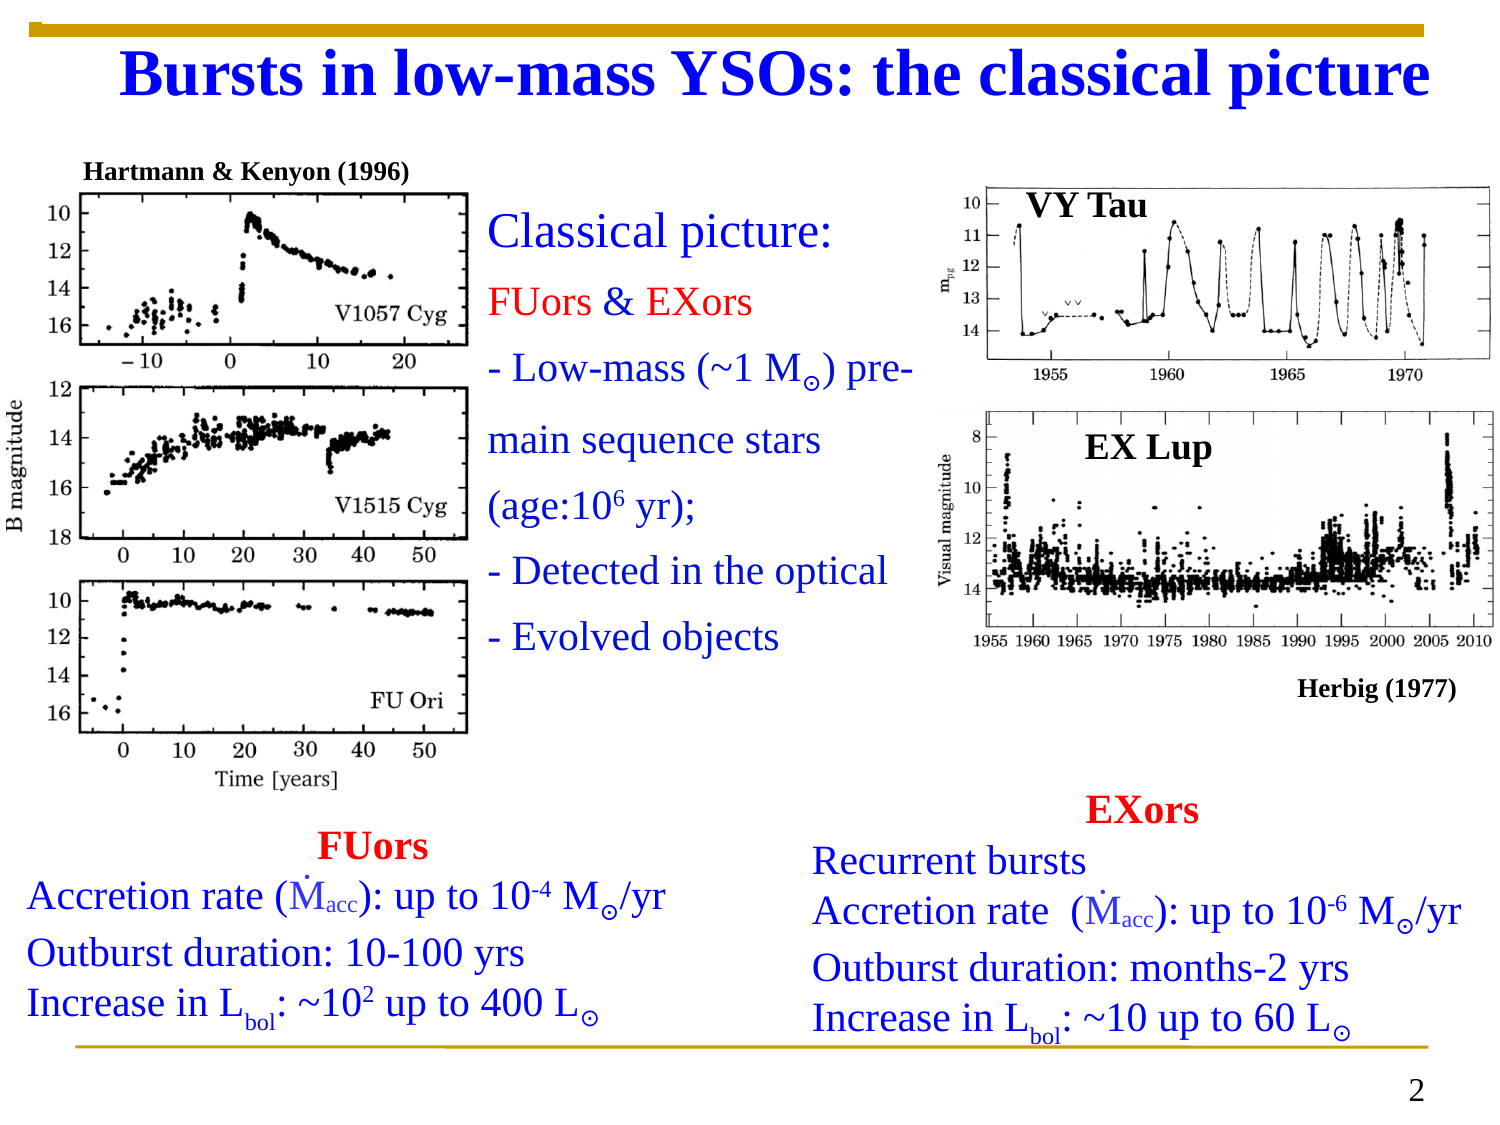

Bursts in low-mass YSOs: the classical picture
Hartmann & Kenyon (1996)
VY Tau
Classical picture:
FUors & EXors
- Low-mass (~1 M⊙) pre-
main sequence stars
(age:106 yr);
- Detected in the optical
- Evolved objects
EX Lup
Herbig (1977)
EXors
Recurrent bursts
Accretion rate (Ṁacc): up to 10-6 M⊙/yr
Outburst duration: months-2 yrs
Increase in Lbol: ~10 up to 60 L⊙
FUors
Accretion rate (Ṁacc): up to 10-4 M⊙/yr
Outburst duration: 10-100 yrs
Increase in Lbol: ~102 up to 400 L⊙
21 Apr. 2021
University of Hertfordshire